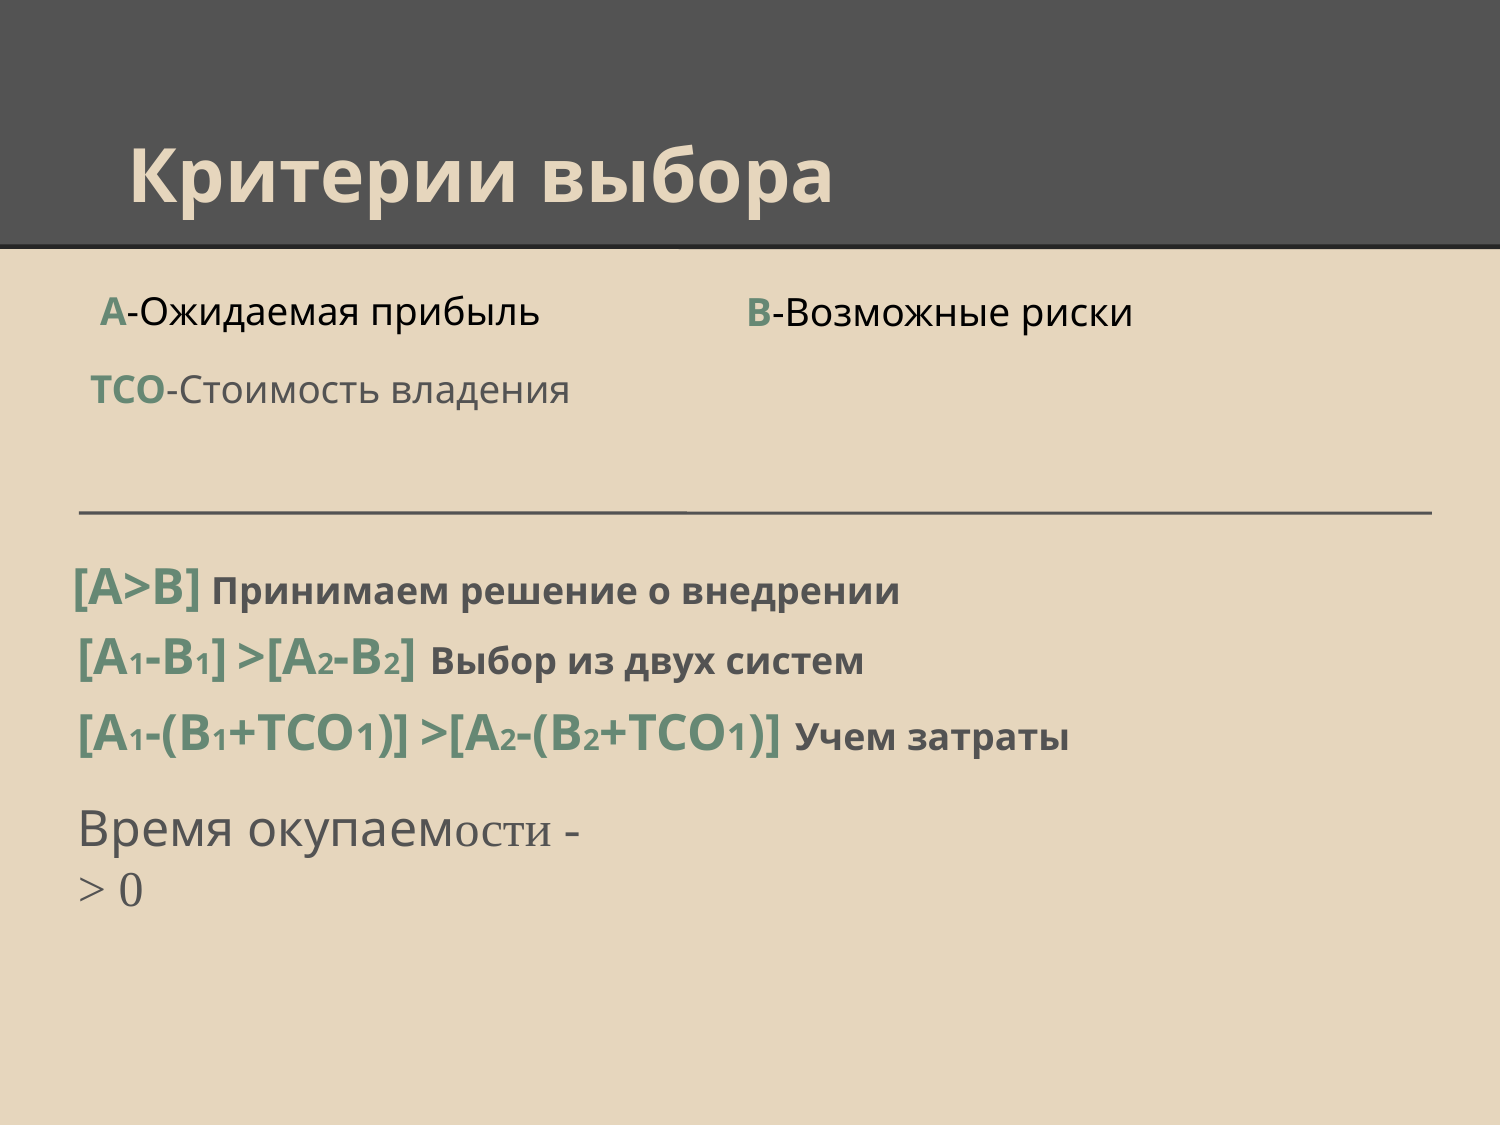

# Критерии выбора
A-Ожидаемая прибыль
B-Возможные риски
TCO-Стоимость владения
[A>B] Принимаем решение о внедрении
[A1-B1] >[A2-B2] Выбор из двух систем
[A1-(B1+TCO1)] >[A2-(B2+TCO1)] Учем затраты
Время окупаемости -> 0